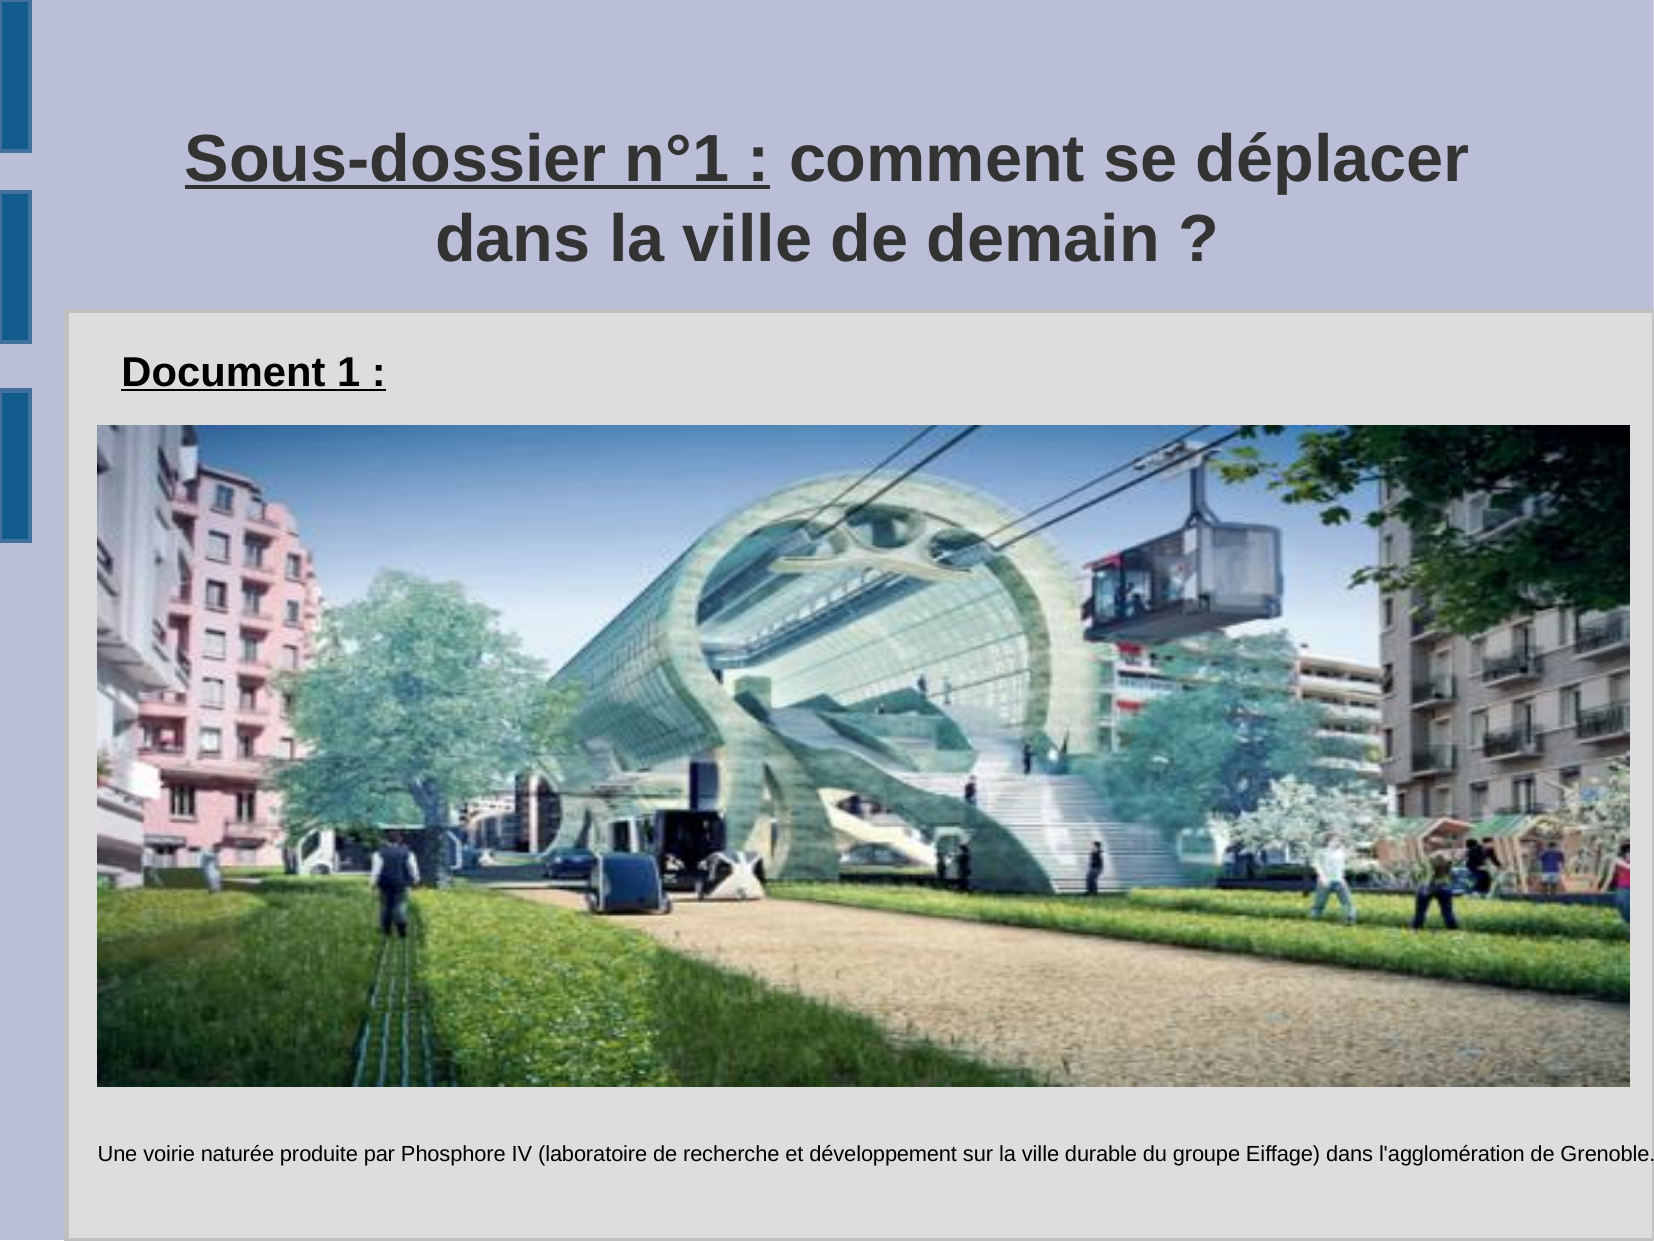

# Sous-dossier n°1 : comment se déplacer dans la ville de demain ?
Document 1 :
Une voirie naturée produite par Phosphore IV (laboratoire de recherche et développement sur la ville durable du groupe Eiffage) dans l'agglomération de Grenoble.